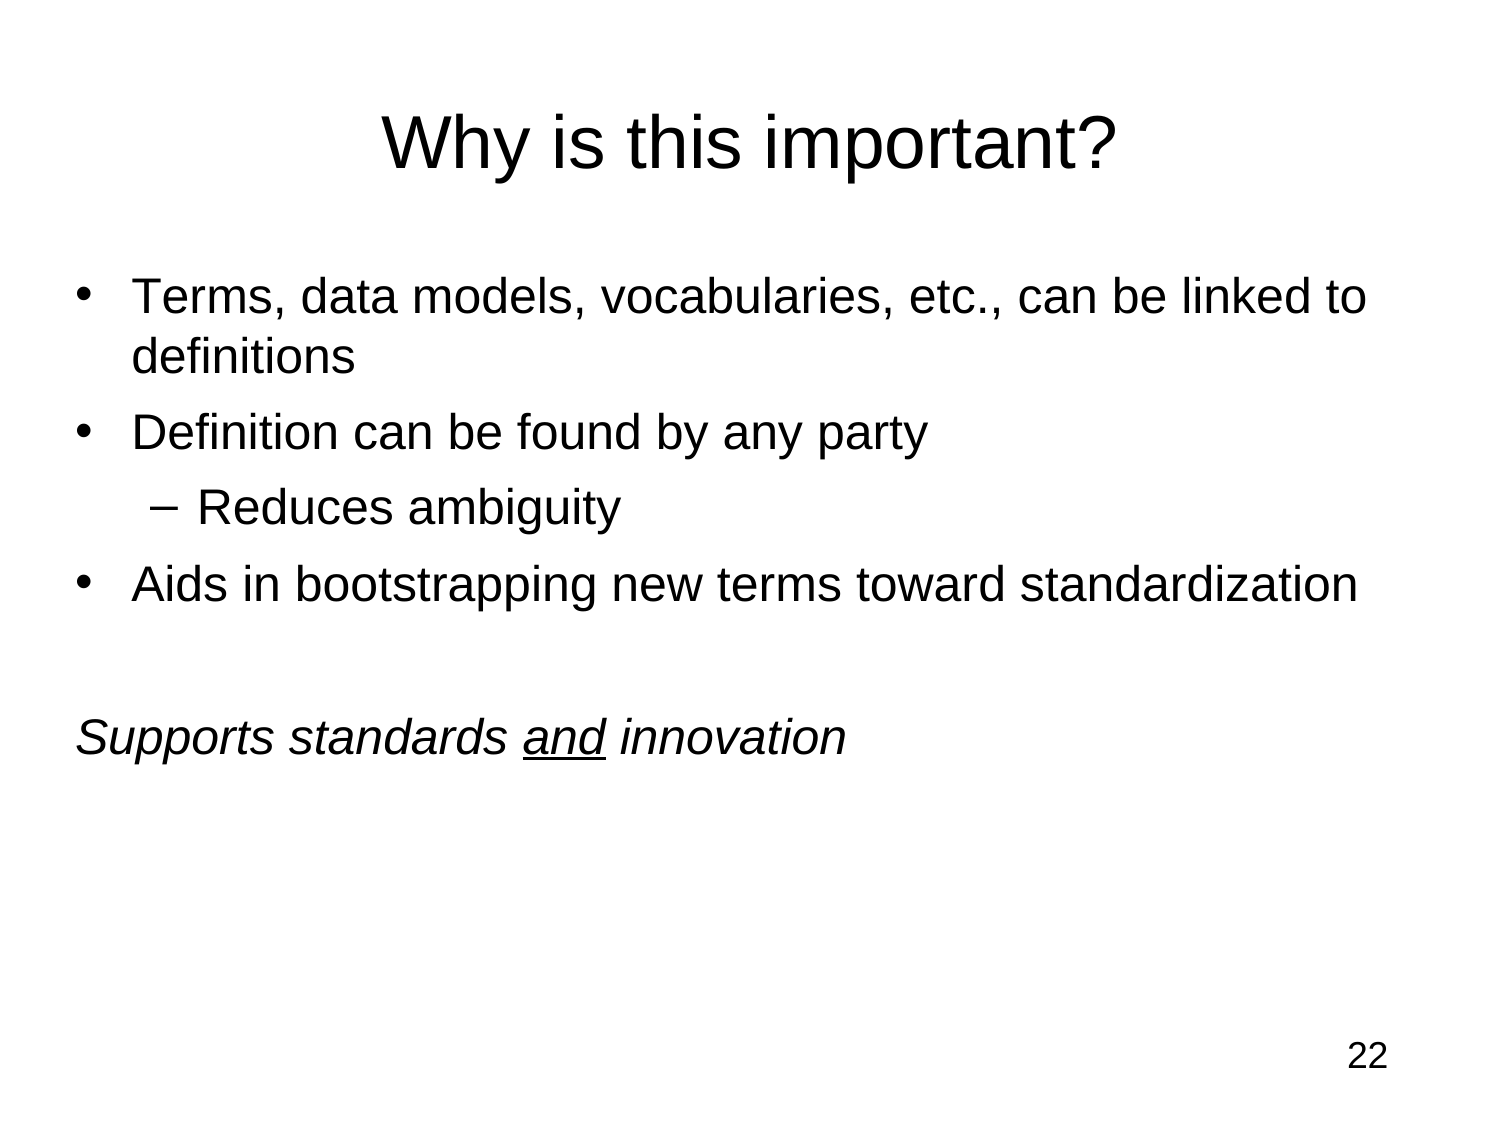

# Why is this important?
Terms, data models, vocabularies, etc., can be linked to definitions
Definition can be found by any party
Reduces ambiguity
Aids in bootstrapping new terms toward standardization
Supports standards and innovation
22